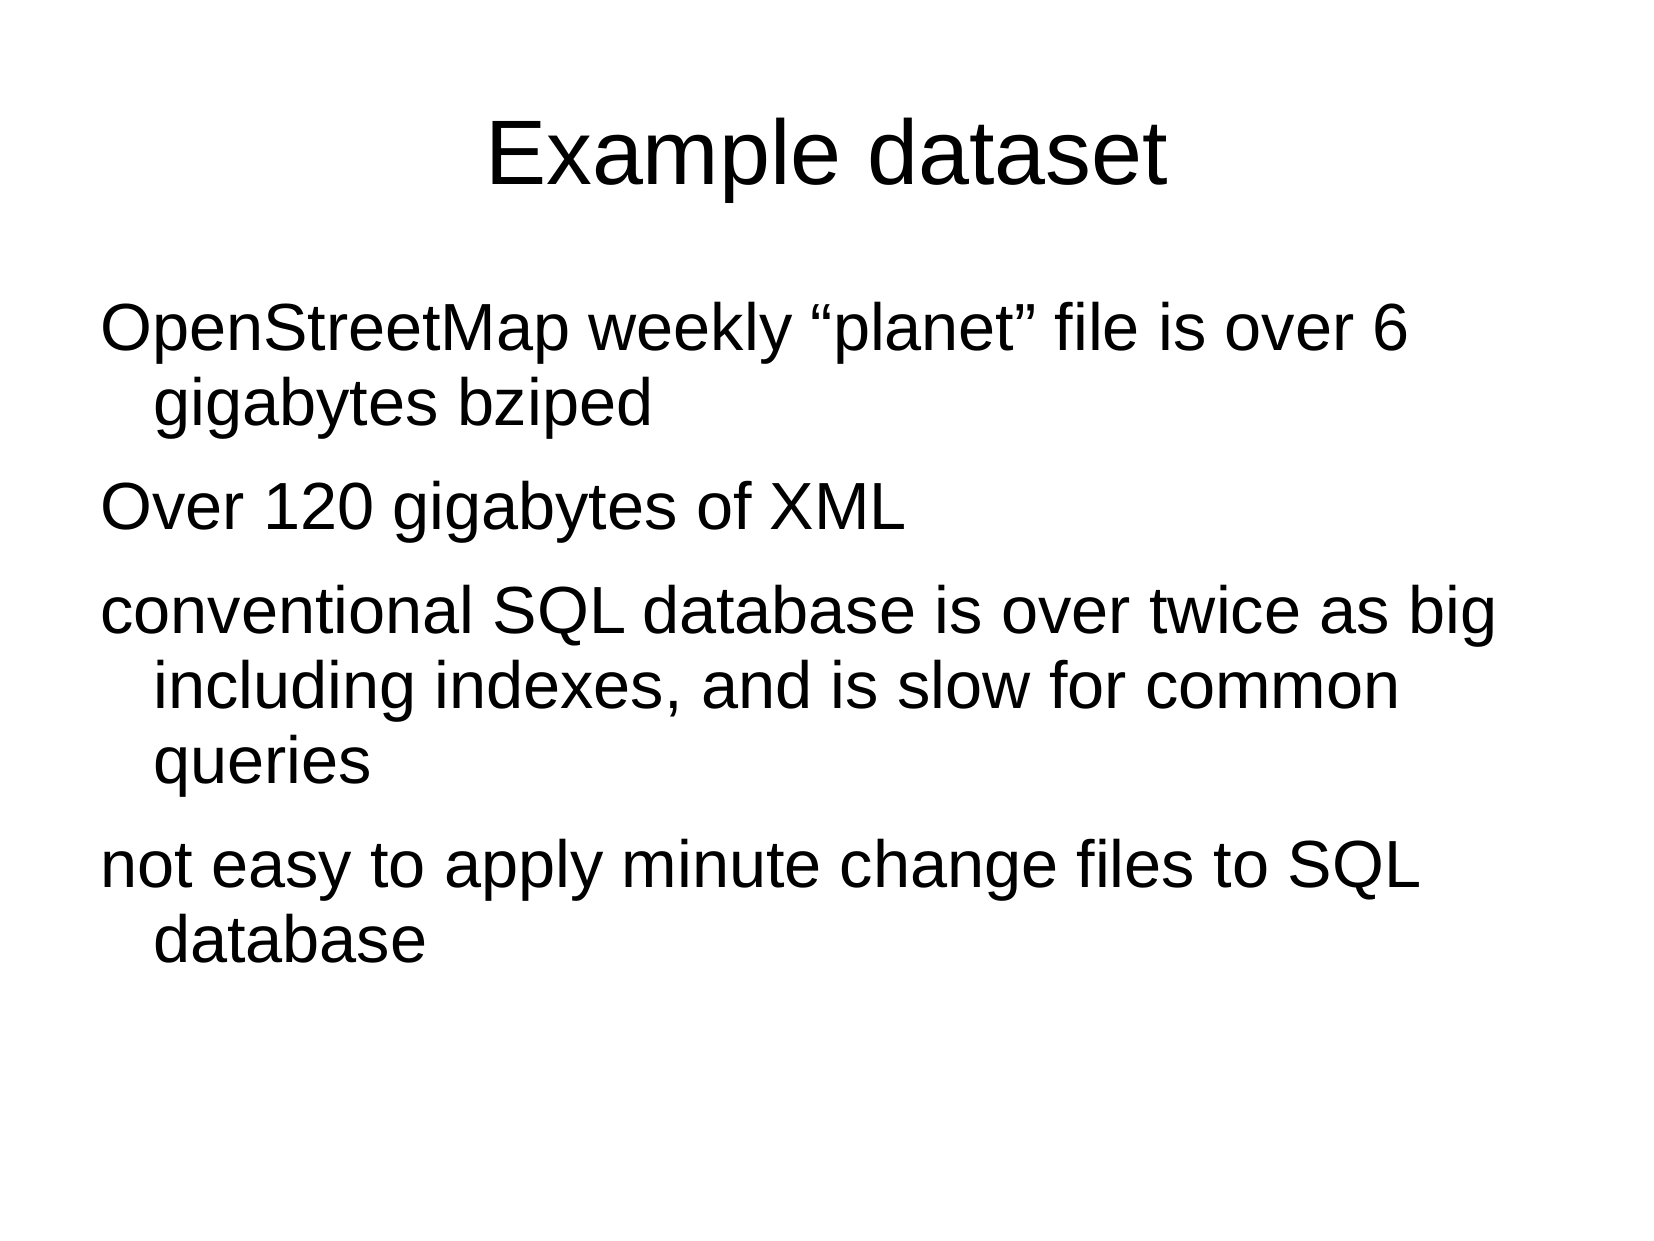

# Example dataset
OpenStreetMap weekly “planet” file is over 6 gigabytes bziped
Over 120 gigabytes of XML
conventional SQL database is over twice as big including indexes, and is slow for common queries
not easy to apply minute change files to SQL database